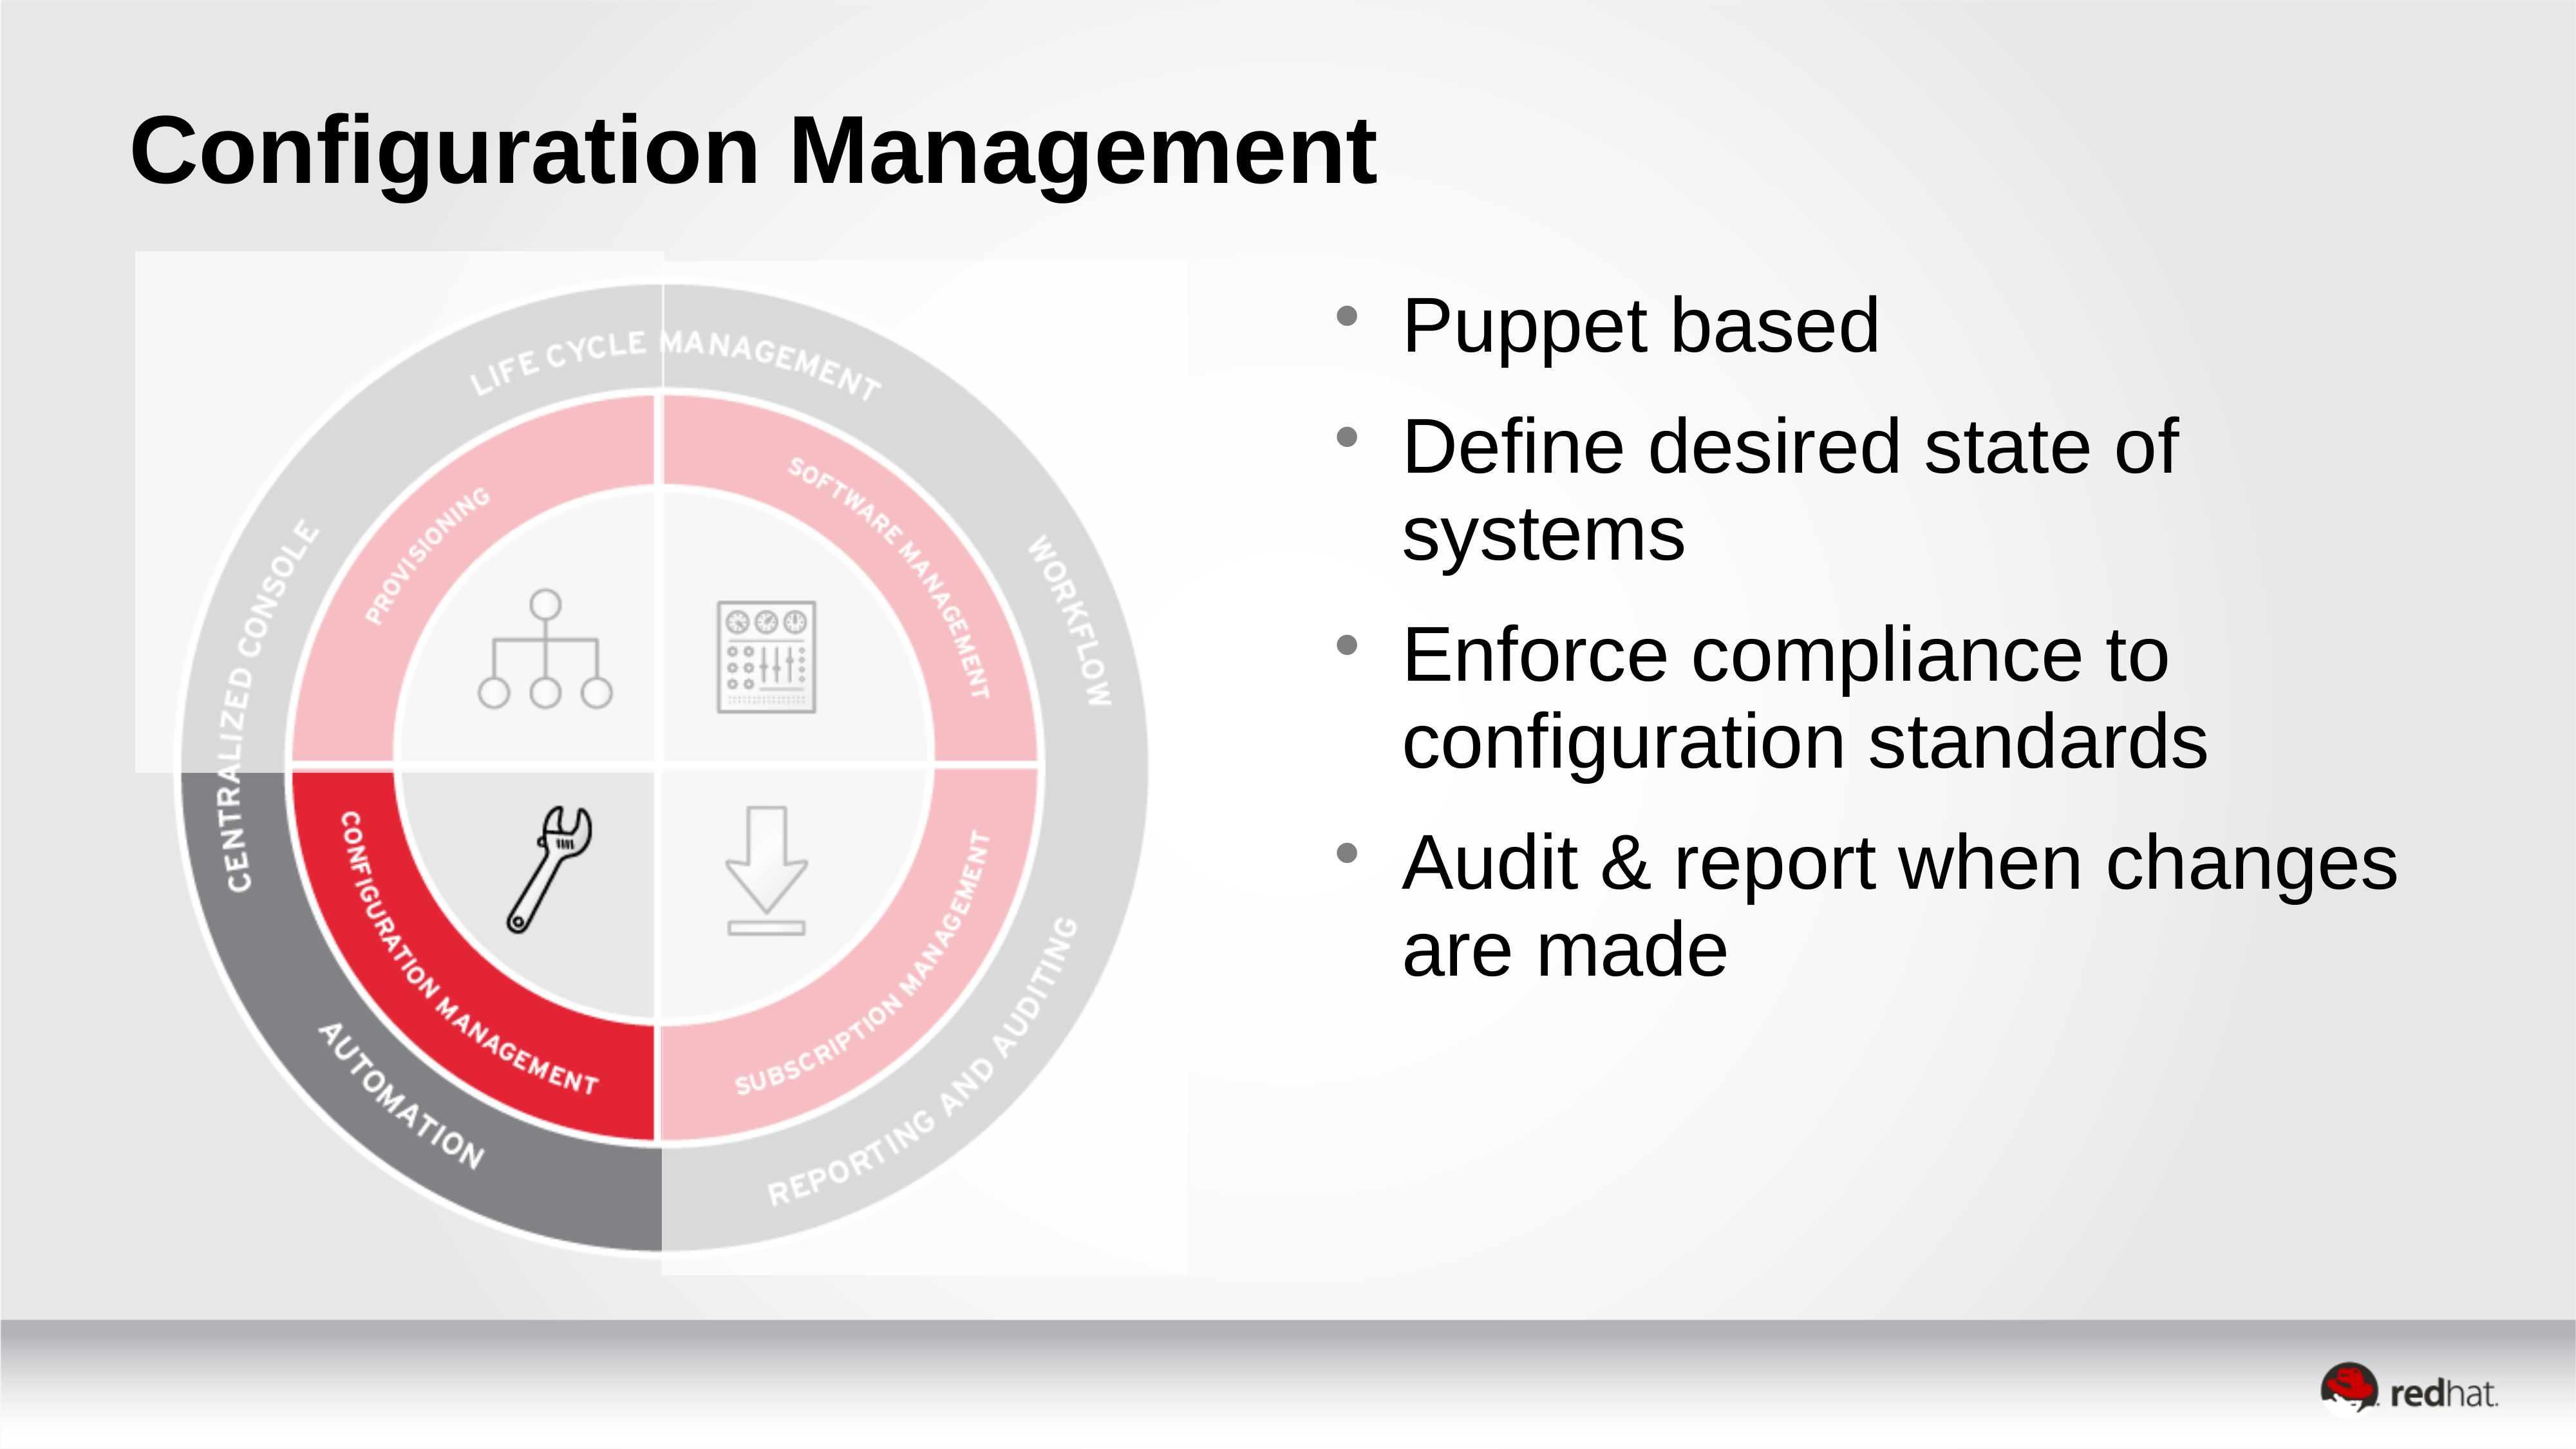

# Configuration Management
Puppet based
Define desired state of systems
Enforce compliance to configuration standards
Audit & report when changes are made